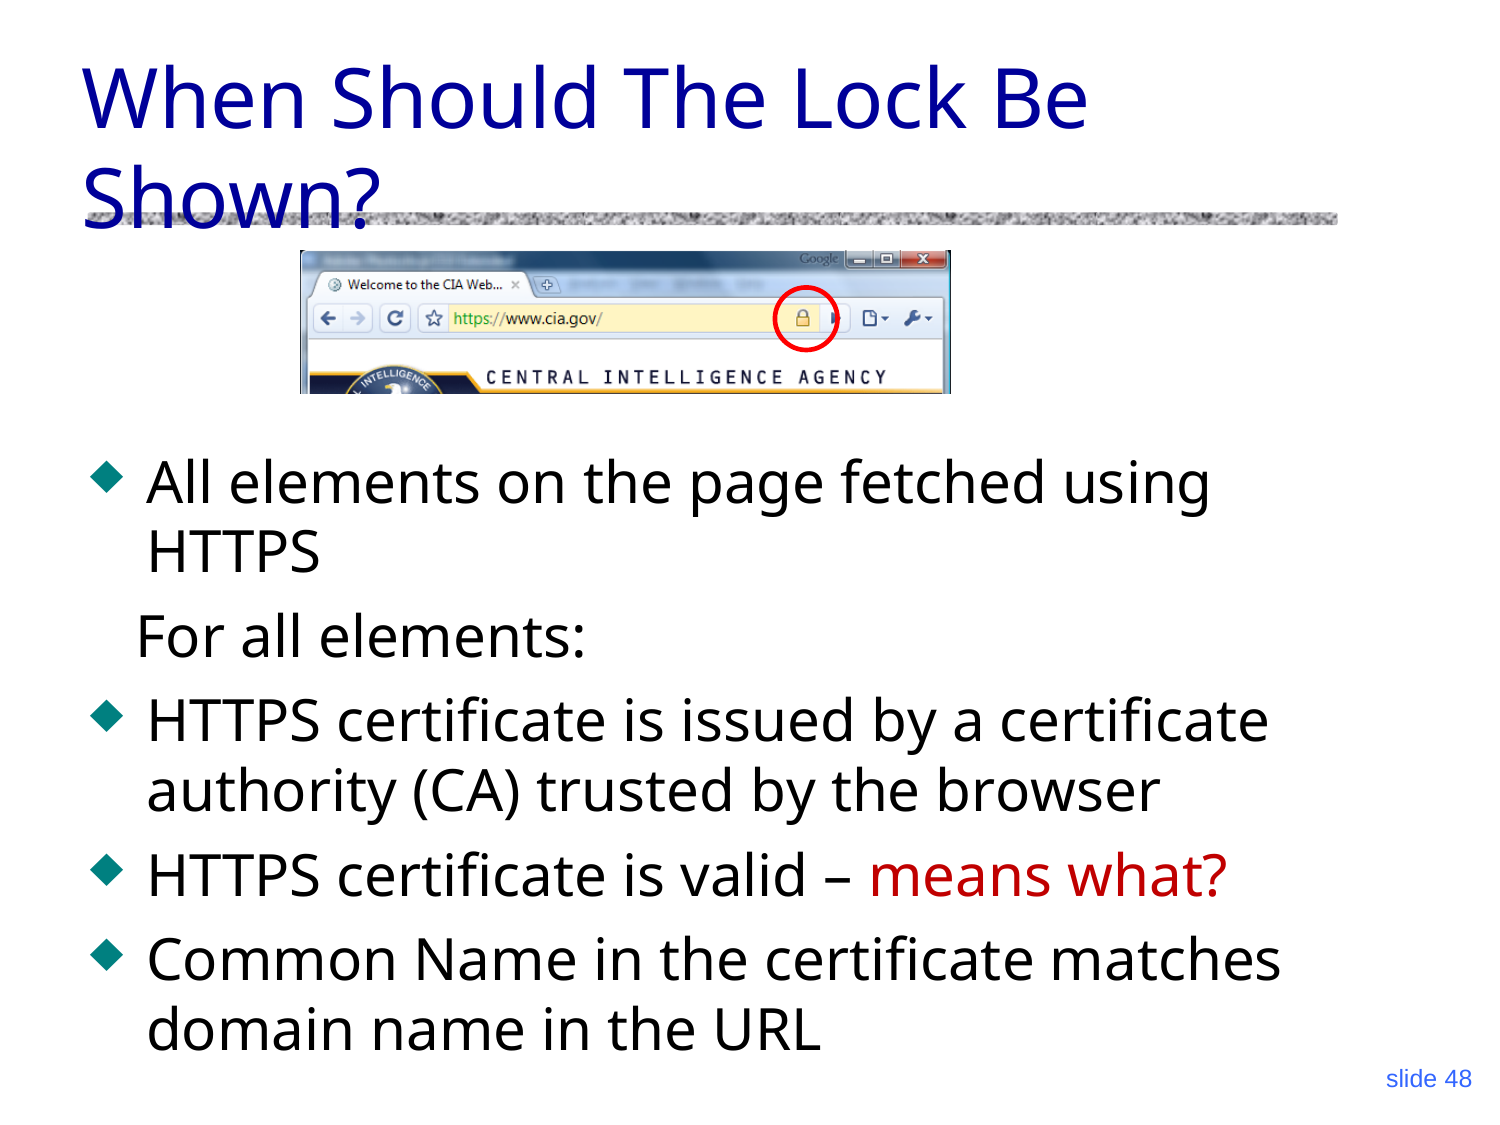

# When Should The Lock Be Shown?
All elements on the page fetched using HTTPS
 For all elements:
HTTPS certificate is issued by a certificate authority (CA) trusted by the browser
HTTPS certificate is valid – means what?
Common Name in the certificate matches domain name in the URL
slide